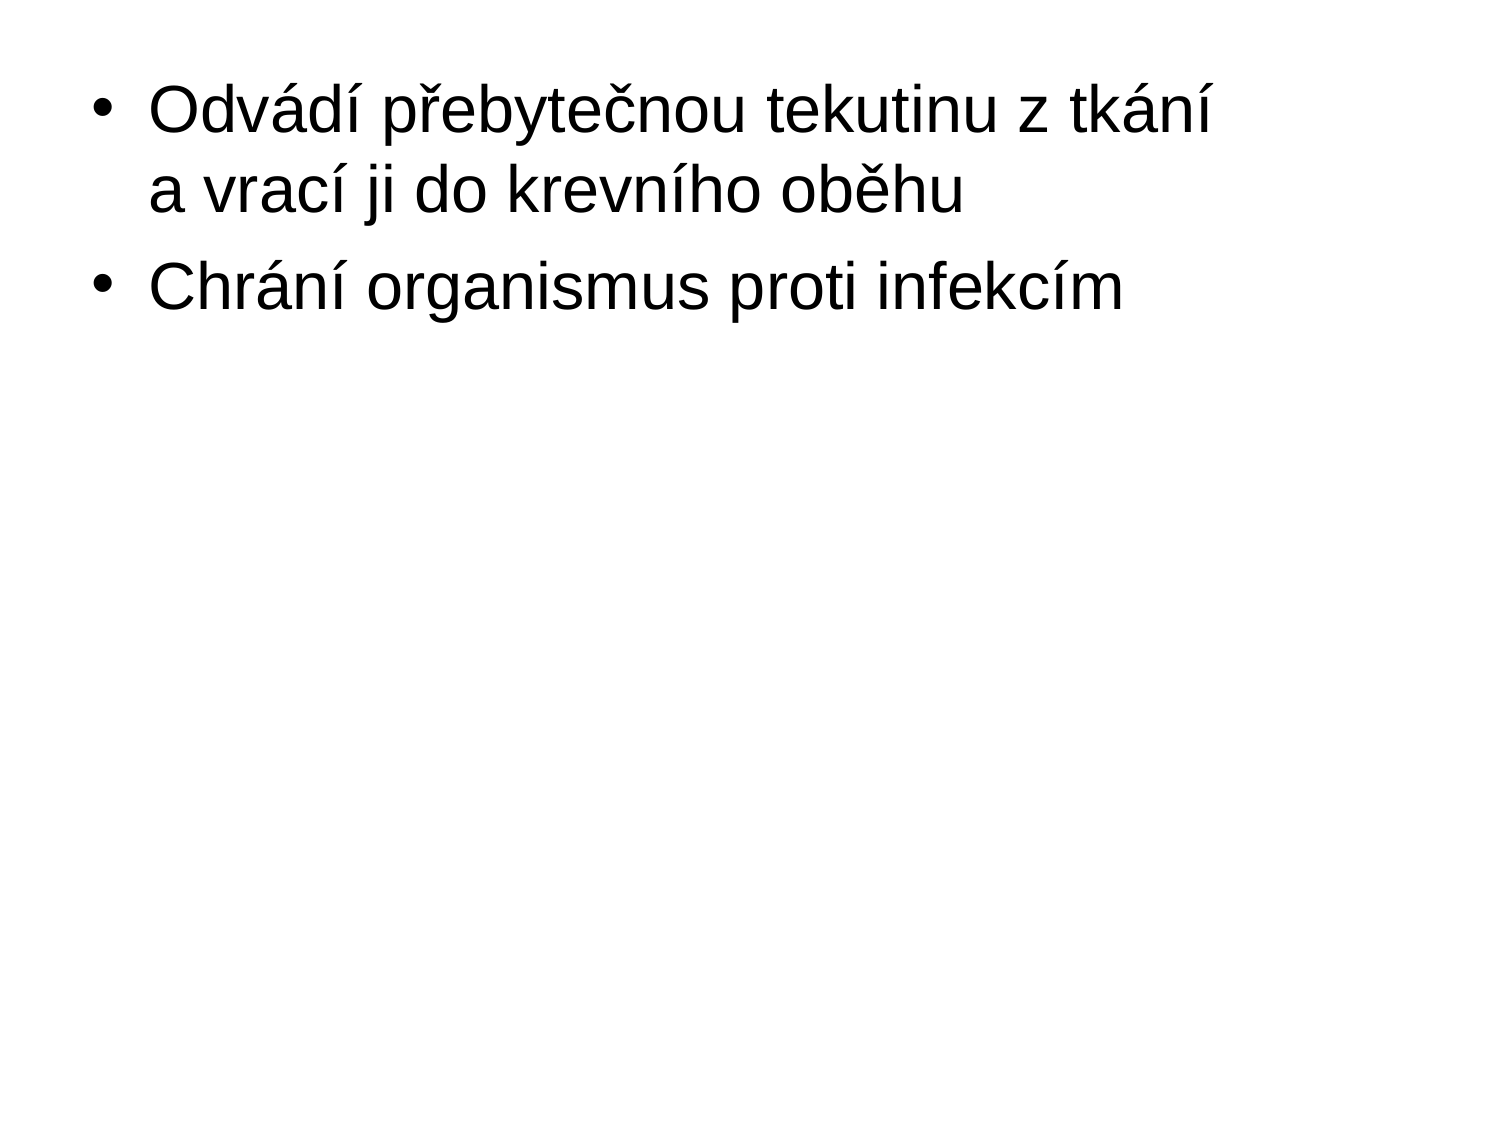

# Odvádí přebytečnou tekutinu z tkání a vrací ji do krevního oběhu
Chrání organismus proti infekcím